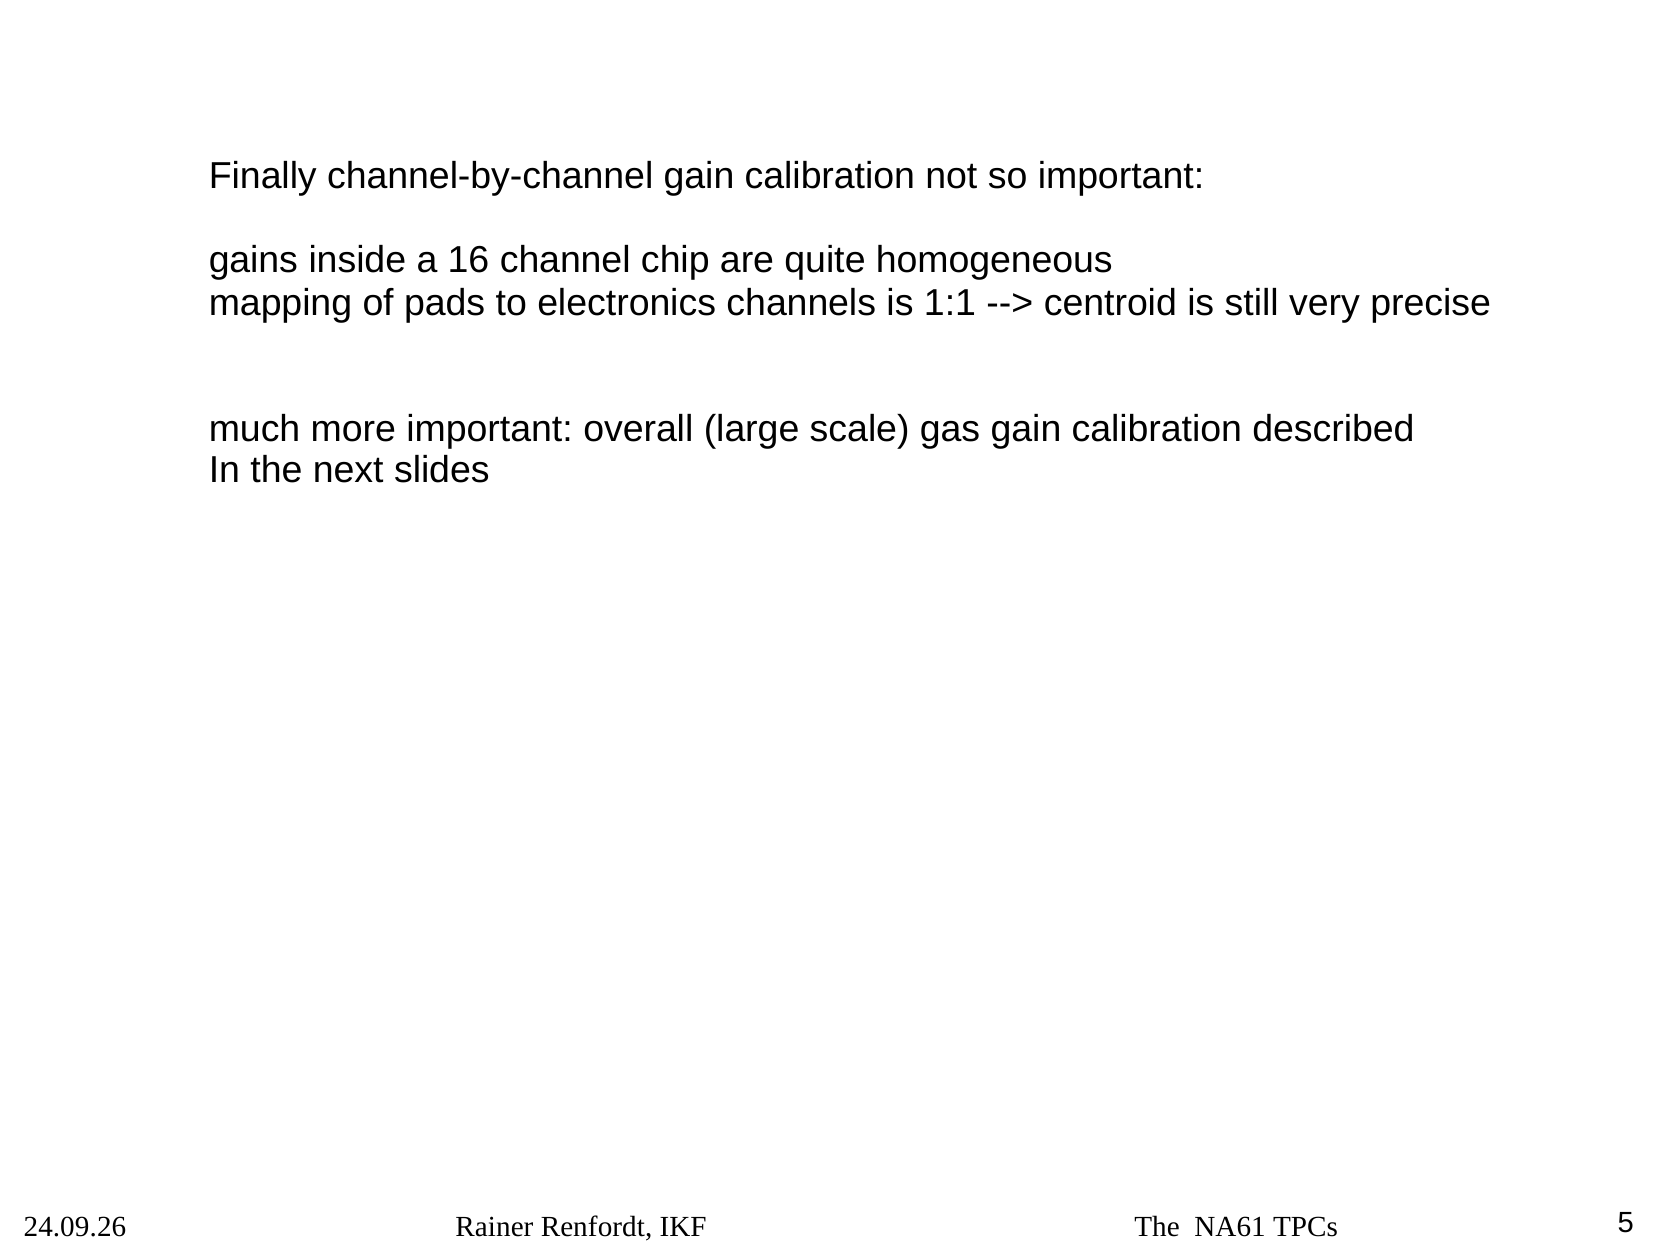

Finally channel-by-channel gain calibration not so important:
gains inside a 16 channel chip are quite homogeneous
mapping of pads to electronics channels is 1:1 --> centroid is still very precise
much more important: overall (large scale) gas gain calibration described
In the next slides